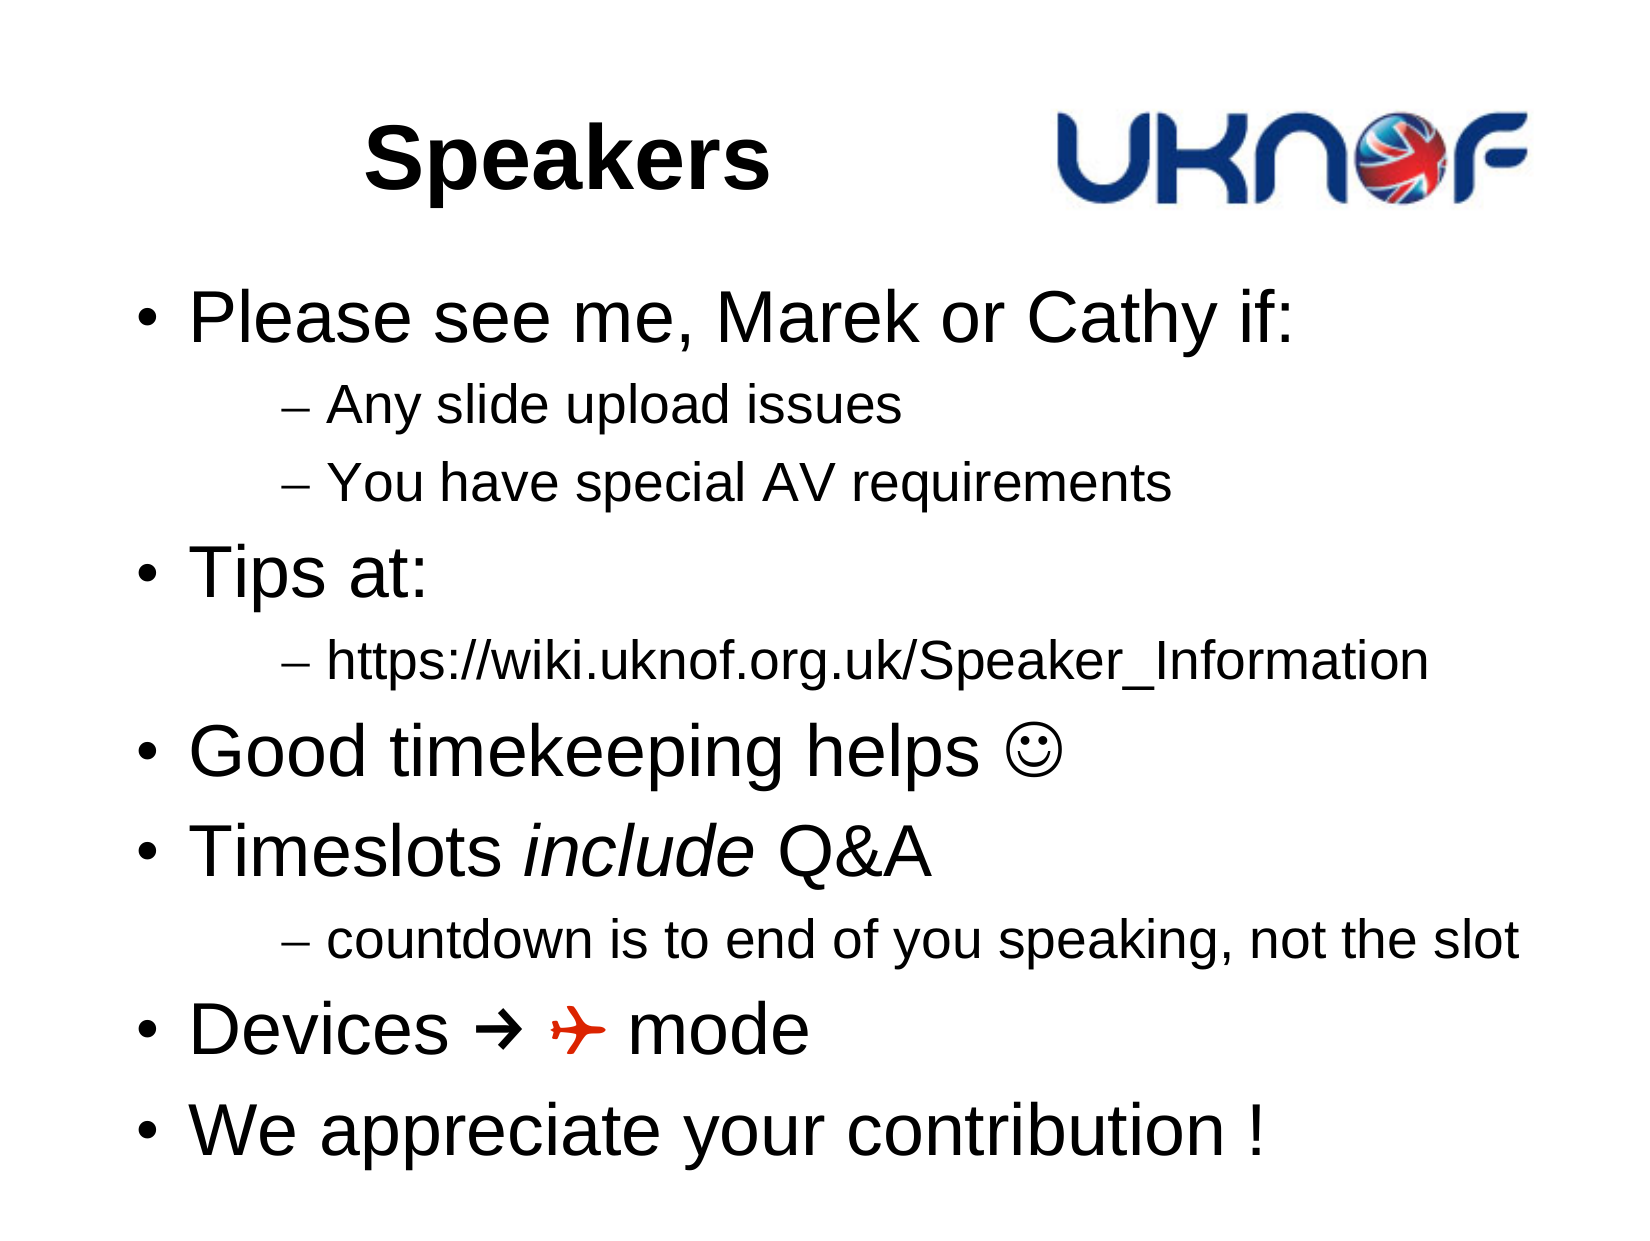

# Speakers
Please see me, Marek or Cathy if:
Any slide upload issues
You have special AV requirements
Tips at:
https://wiki.uknof.org.uk/Speaker_Information
Good timekeeping helps ☺
Timeslots include Q&A
countdown is to end of you speaking, not the slot
Devices →  mode
We appreciate your contribution !